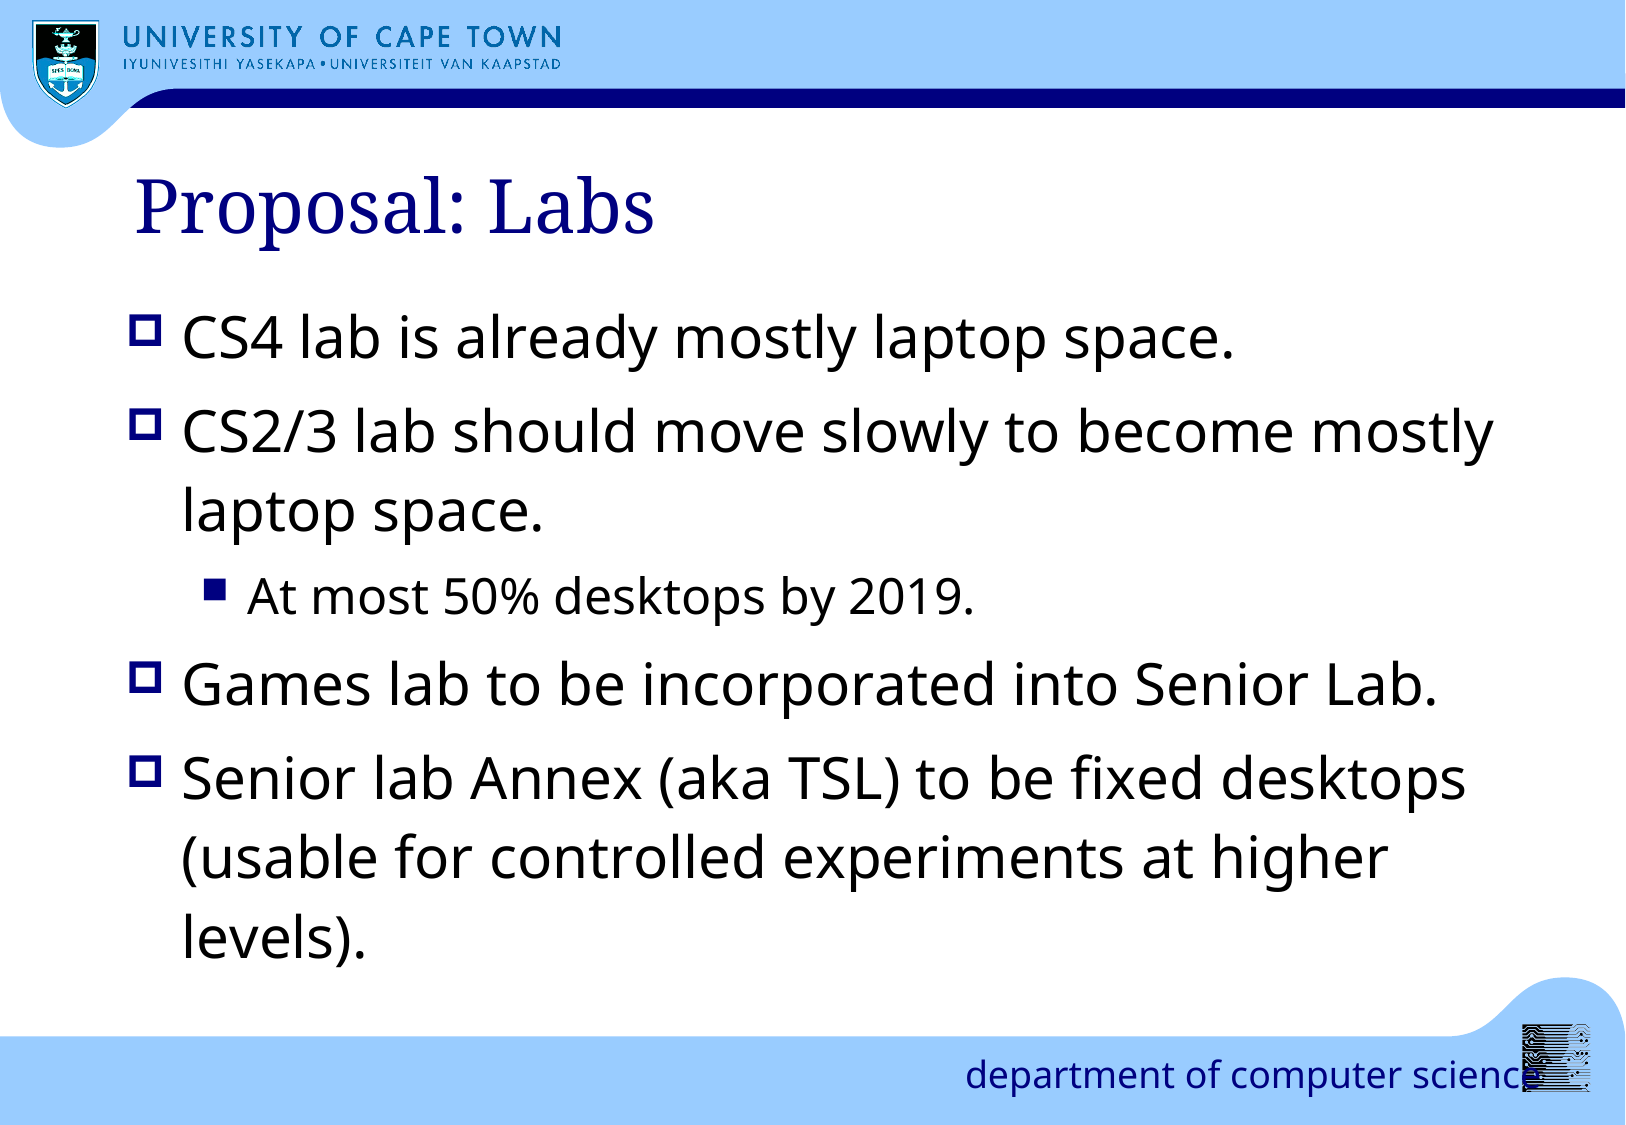

# Proposal: Labs
CS4 lab is already mostly laptop space.
CS2/3 lab should move slowly to become mostly laptop space.
At most 50% desktops by 2019.
Games lab to be incorporated into Senior Lab.
Senior lab Annex (aka TSL) to be fixed desktops (usable for controlled experiments at higher levels).